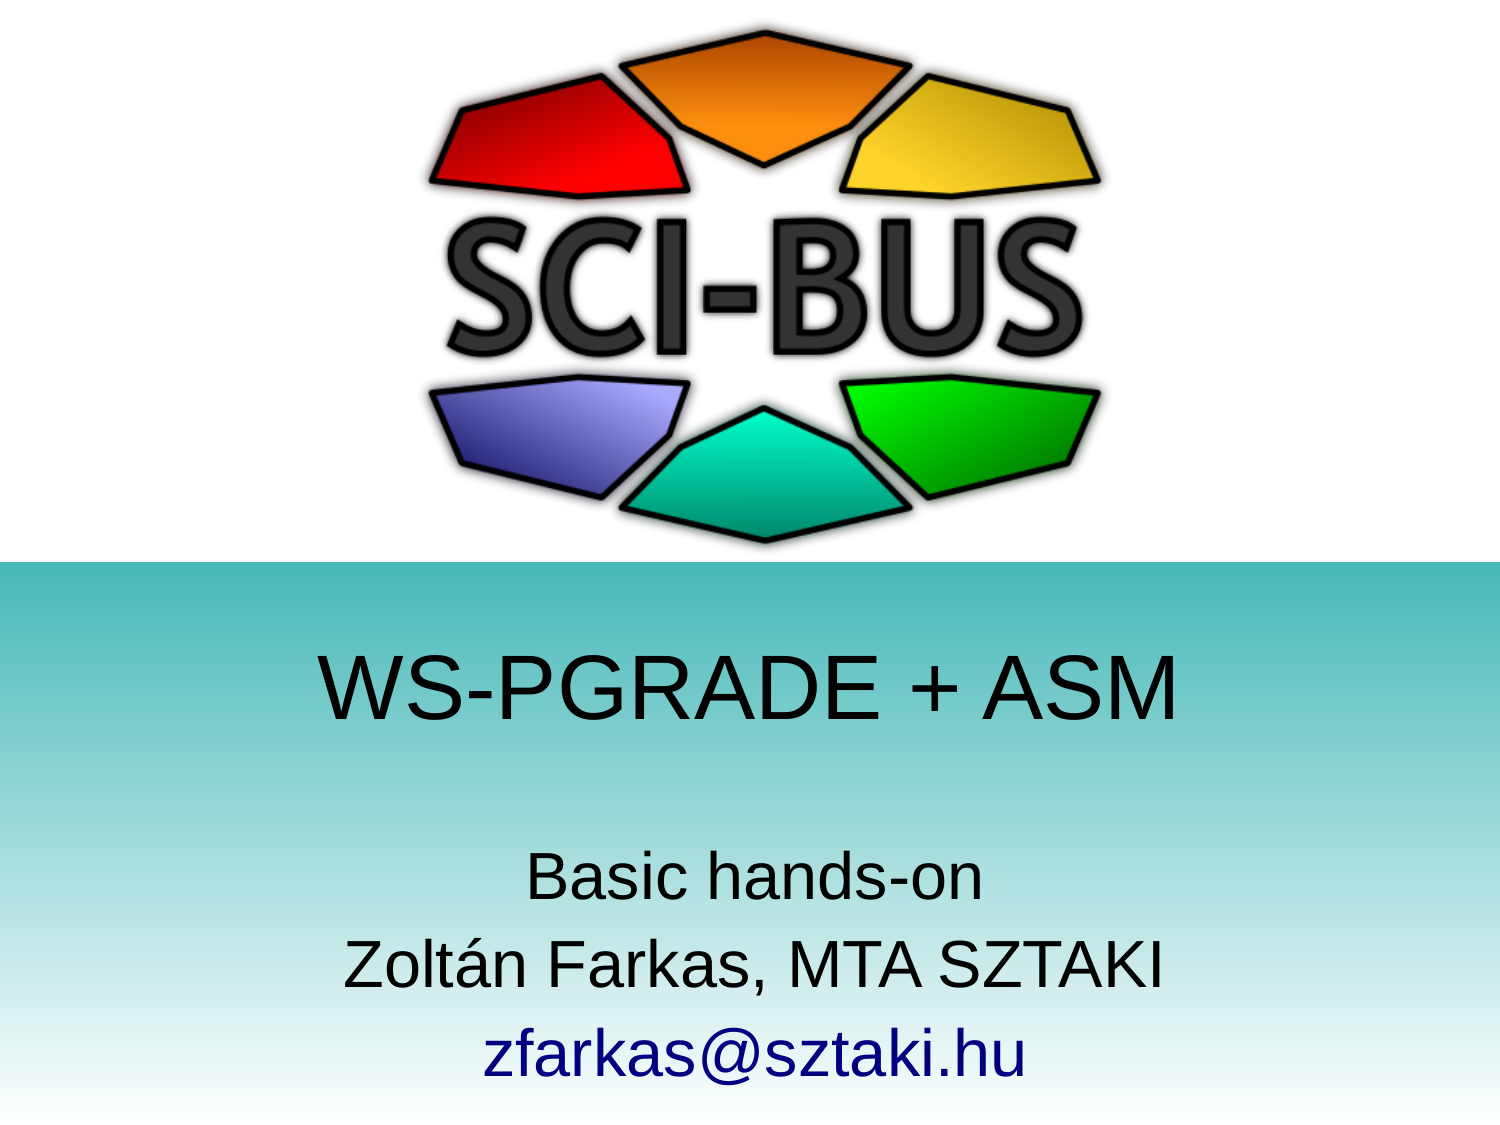

# WS-PGRADE + ASM
Basic hands-on
Zoltán Farkas, MTA SZTAKI
zfarkas@sztaki.hu